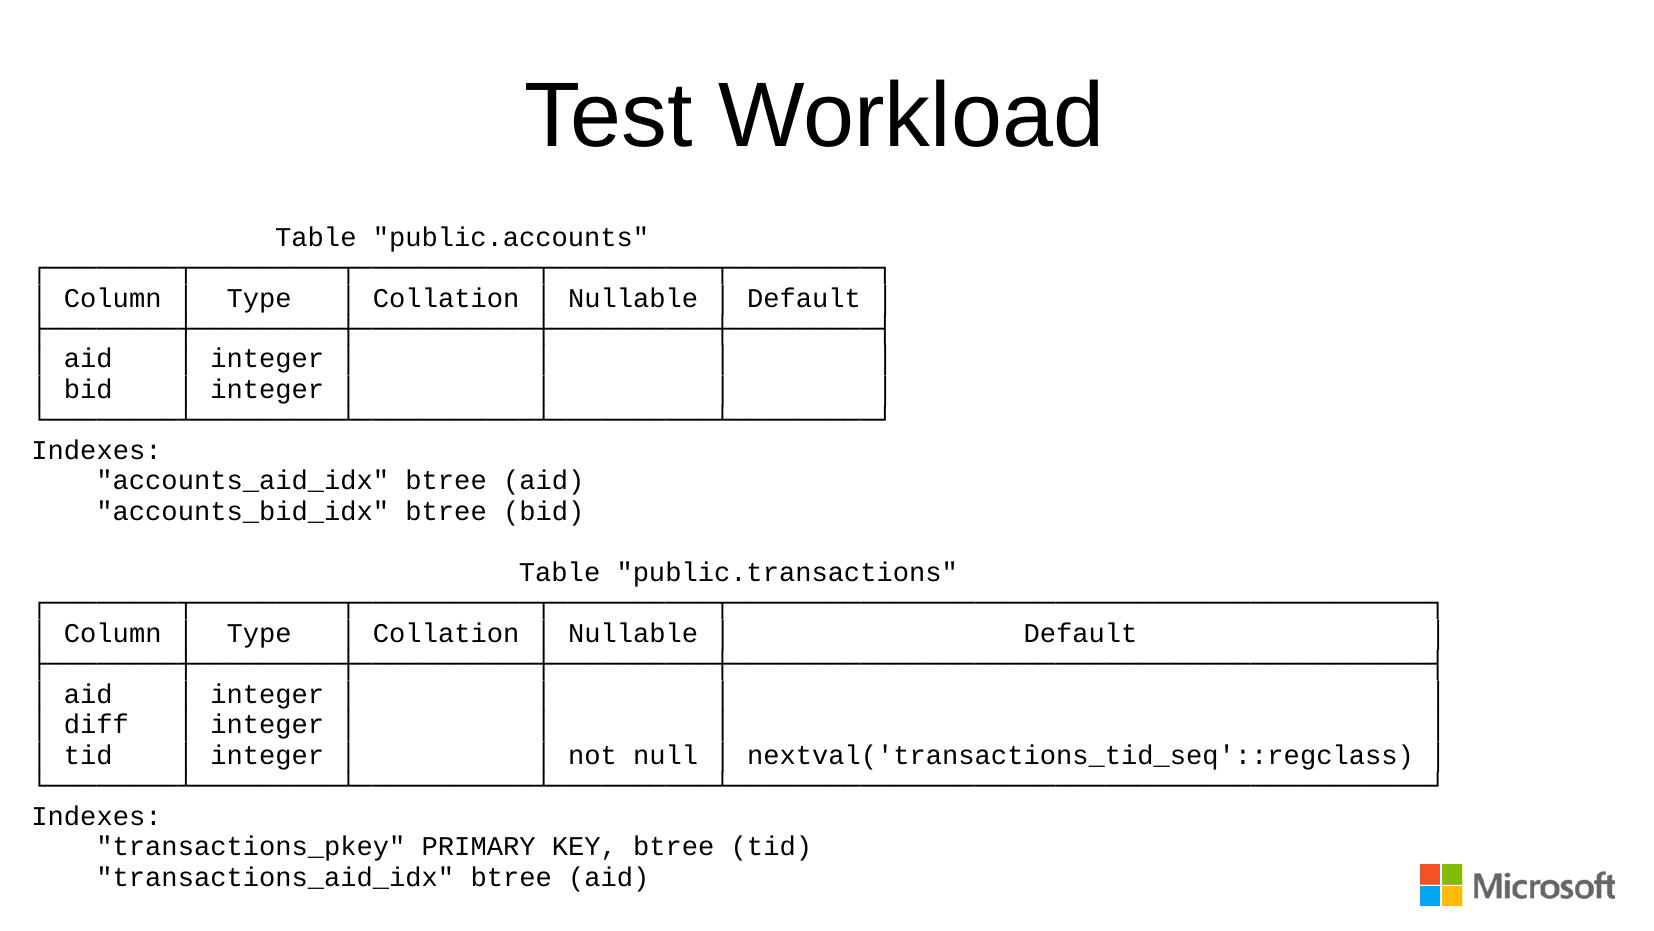

# Test Workload
 Table "public.accounts"
┌────────┬─────────┬───────────┬──────────┬─────────┐
│ Column │ Type │ Collation │ Nullable │ Default │
├────────┼─────────┼───────────┼──────────┼─────────┤
│ aid │ integer │ │ │ │
│ bid │ integer │ │ │ │
└────────┴─────────┴───────────┴──────────┴─────────┘
Indexes:
 "accounts_aid_idx" btree (aid)
 "accounts_bid_idx" btree (bid)
 Table "public.transactions"
┌────────┬─────────┬───────────┬──────────┬───────────────────────────────────────────┐
│ Column │ Type │ Collation │ Nullable │ Default │
├────────┼─────────┼───────────┼──────────┼───────────────────────────────────────────┤
│ aid │ integer │ │ │ │
│ diff │ integer │ │ │ │
│ tid │ integer │ │ not null │ nextval('transactions_tid_seq'::regclass) │
└────────┴─────────┴───────────┴──────────┴───────────────────────────────────────────┘
Indexes:
 "transactions_pkey" PRIMARY KEY, btree (tid)
 "transactions_aid_idx" btree (aid)